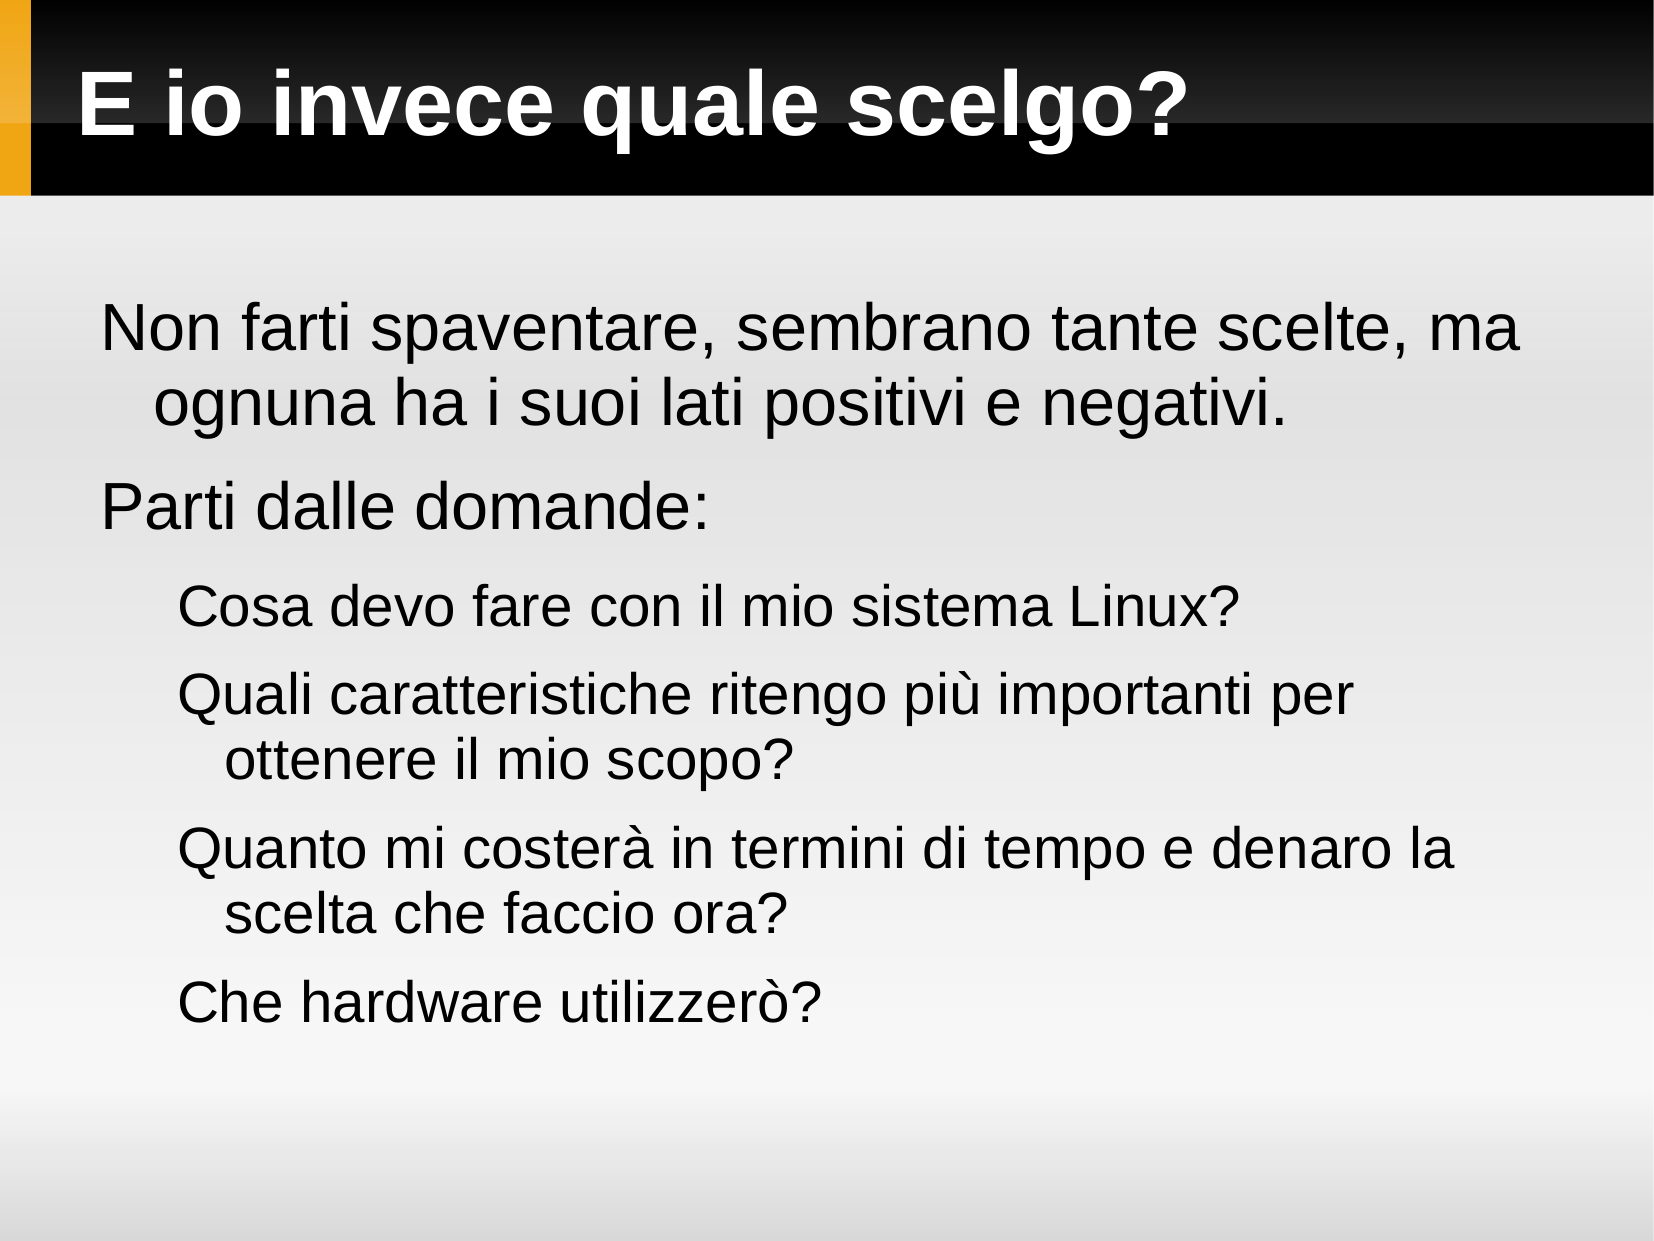

# E io invece quale scelgo?
Non farti spaventare, sembrano tante scelte, ma ognuna ha i suoi lati positivi e negativi.
Parti dalle domande:
Cosa devo fare con il mio sistema Linux?
Quali caratteristiche ritengo più importanti per ottenere il mio scopo?
Quanto mi costerà in termini di tempo e denaro la scelta che faccio ora?
Che hardware utilizzerò?